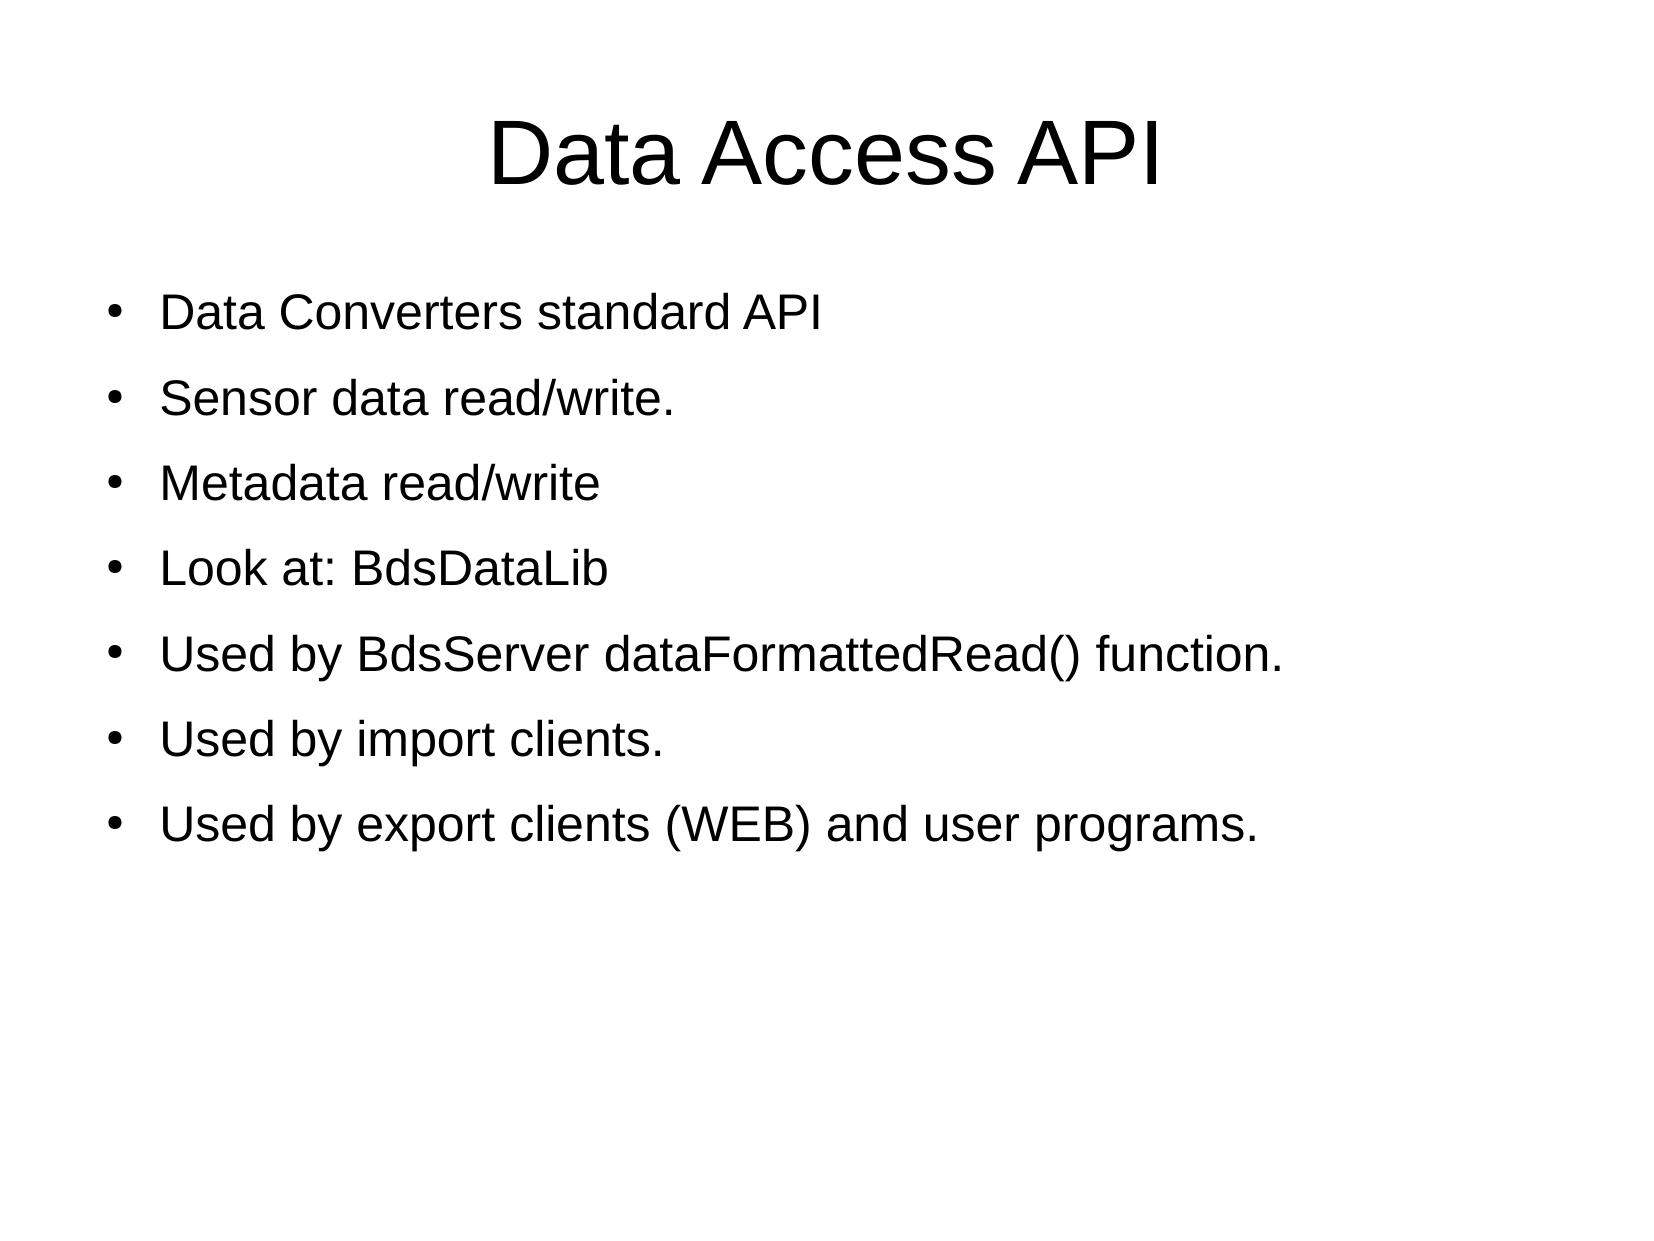

# Data Access API
Data Converters standard API
Sensor data read/write.
Metadata read/write
Look at: BdsDataLib
Used by BdsServer dataFormattedRead() function.
Used by import clients.
Used by export clients (WEB) and user programs.